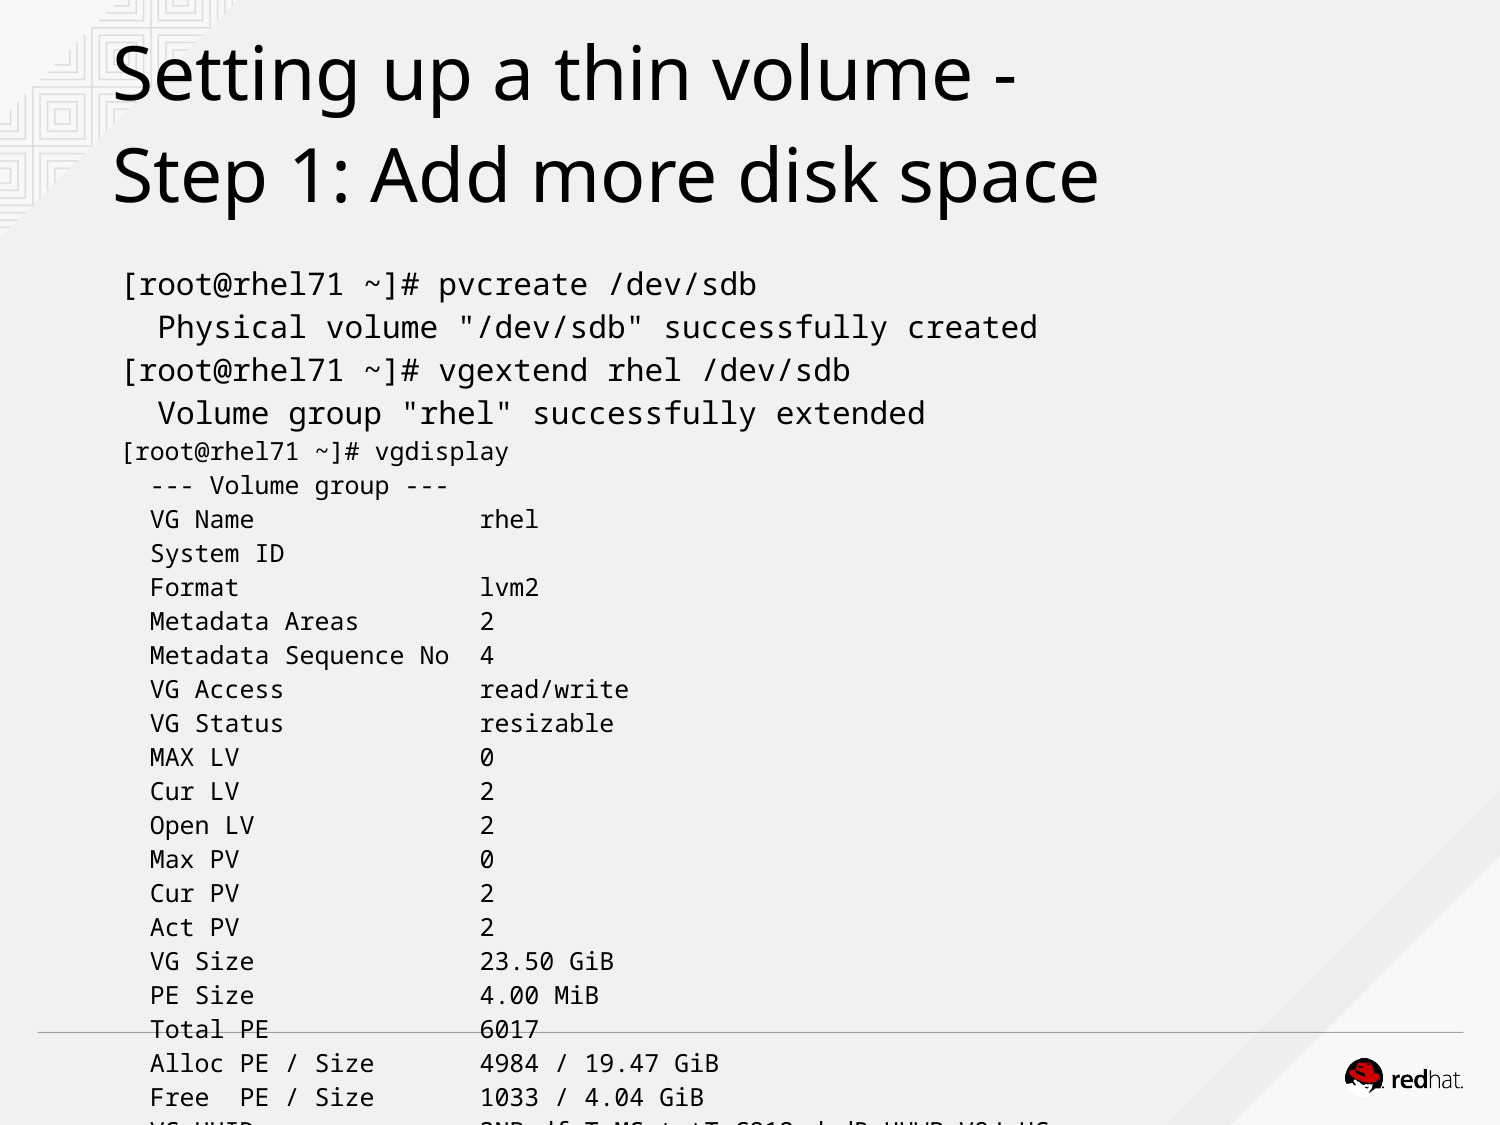

# Setting up a thin volume - Step 1: Add more disk space
[root@rhel71 ~]# pvcreate /dev/sdb
 Physical volume "/dev/sdb" successfully created
[root@rhel71 ~]# vgextend rhel /dev/sdb
 Volume group "rhel" successfully extended
[root@rhel71 ~]# vgdisplay
 --- Volume group ---
 VG Name rhel
 System ID
 Format lvm2
 Metadata Areas 2
 Metadata Sequence No 4
 VG Access read/write
 VG Status resizable
 MAX LV 0
 Cur LV 2
 Open LV 2
 Max PV 0
 Cur PV 2
 Act PV 2
 VG Size 23.50 GiB
 PE Size 4.00 MiB
 Total PE 6017
 Alloc PE / Size 4984 / 19.47 GiB
 Free PE / Size 1033 / 4.04 GiB
 VG UUID 3NPodf-TaMS-tatT-C812-dmdR-UHWP-V8JgHC